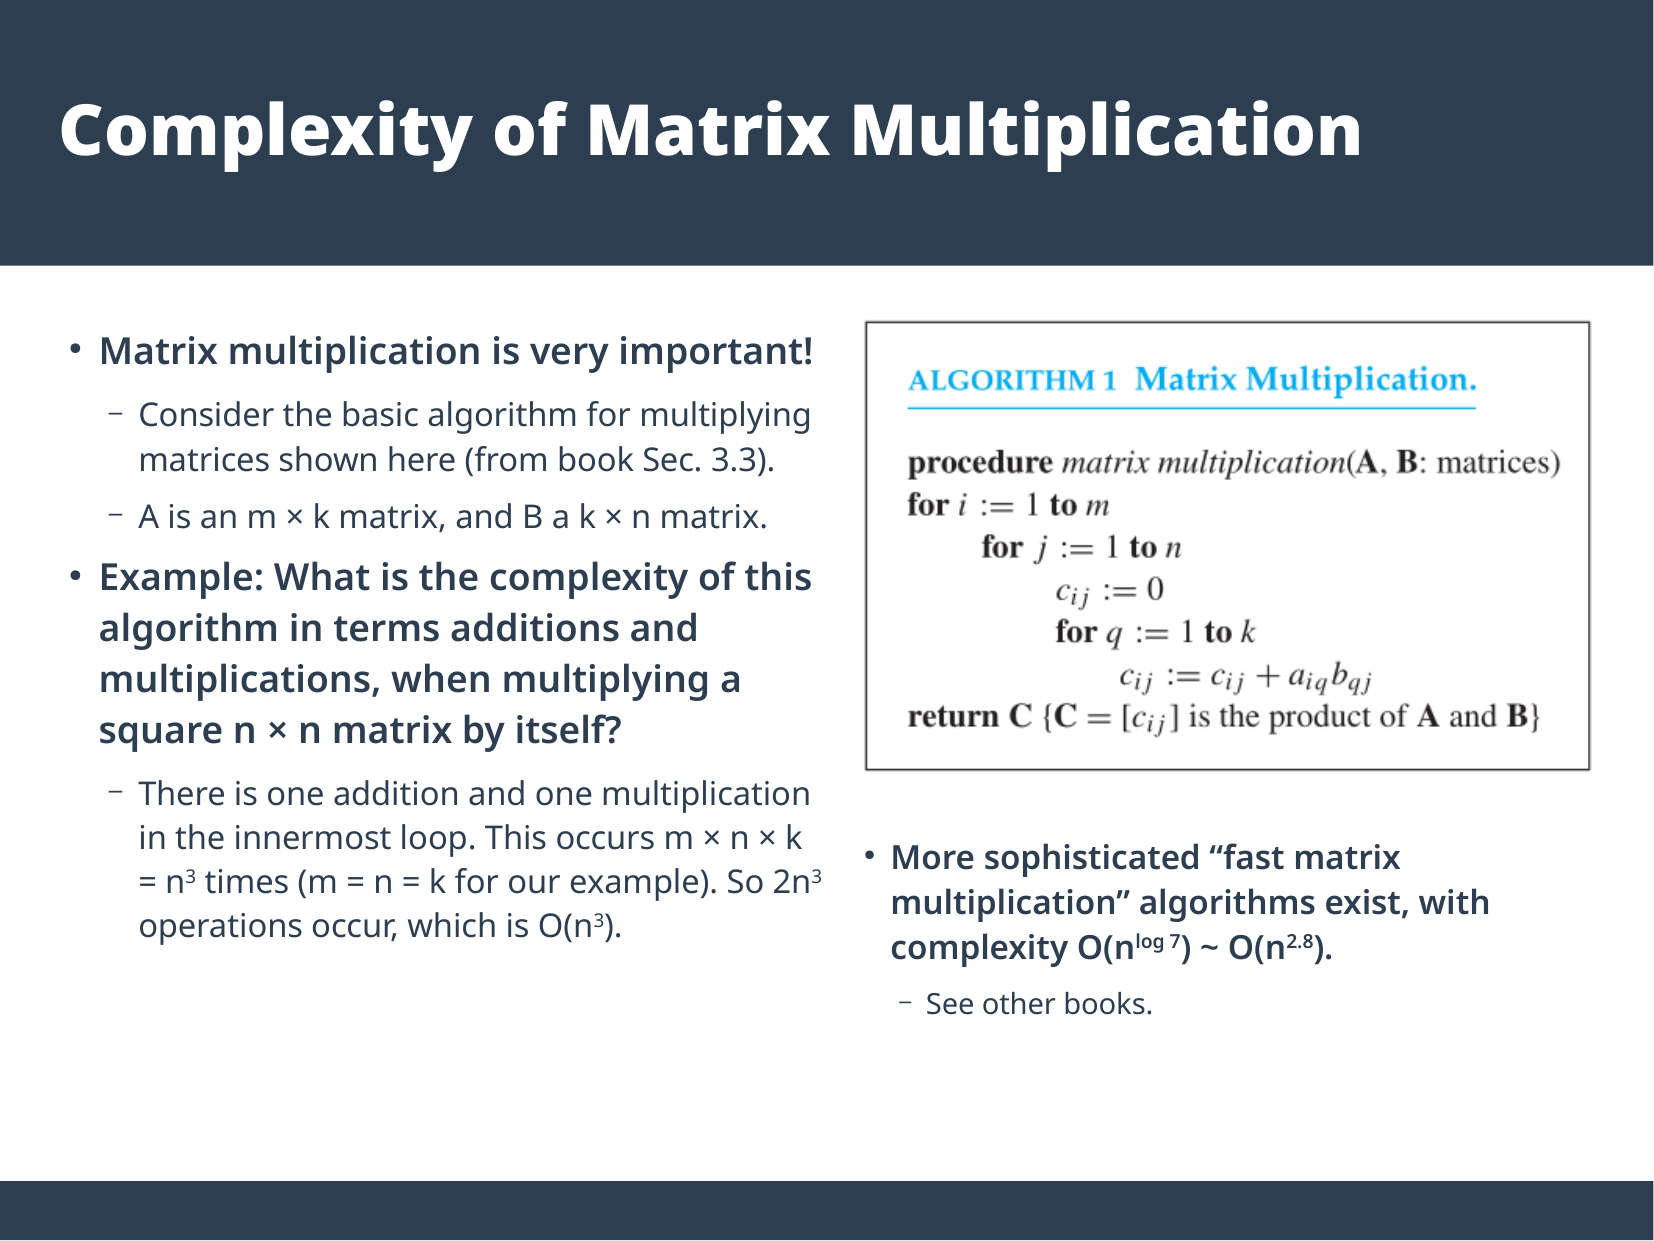

# Complexity of Matrix Multiplication
Matrix multiplication is very important!
Consider the basic algorithm for multiplying matrices shown here (from book Sec. 3.3).
A is an m × k matrix, and B a k × n matrix.
Example: What is the complexity of this algorithm in terms additions and multiplications, when multiplying a square n × n matrix by itself?
There is one addition and one multiplication in the innermost loop. This occurs m × n × k = n3 times (m = n = k for our example). So 2n3 operations occur, which is O(n3).
More sophisticated “fast matrix multiplication” algorithms exist, with complexity O(nlog 7) ~ O(n2.8).
See other books.